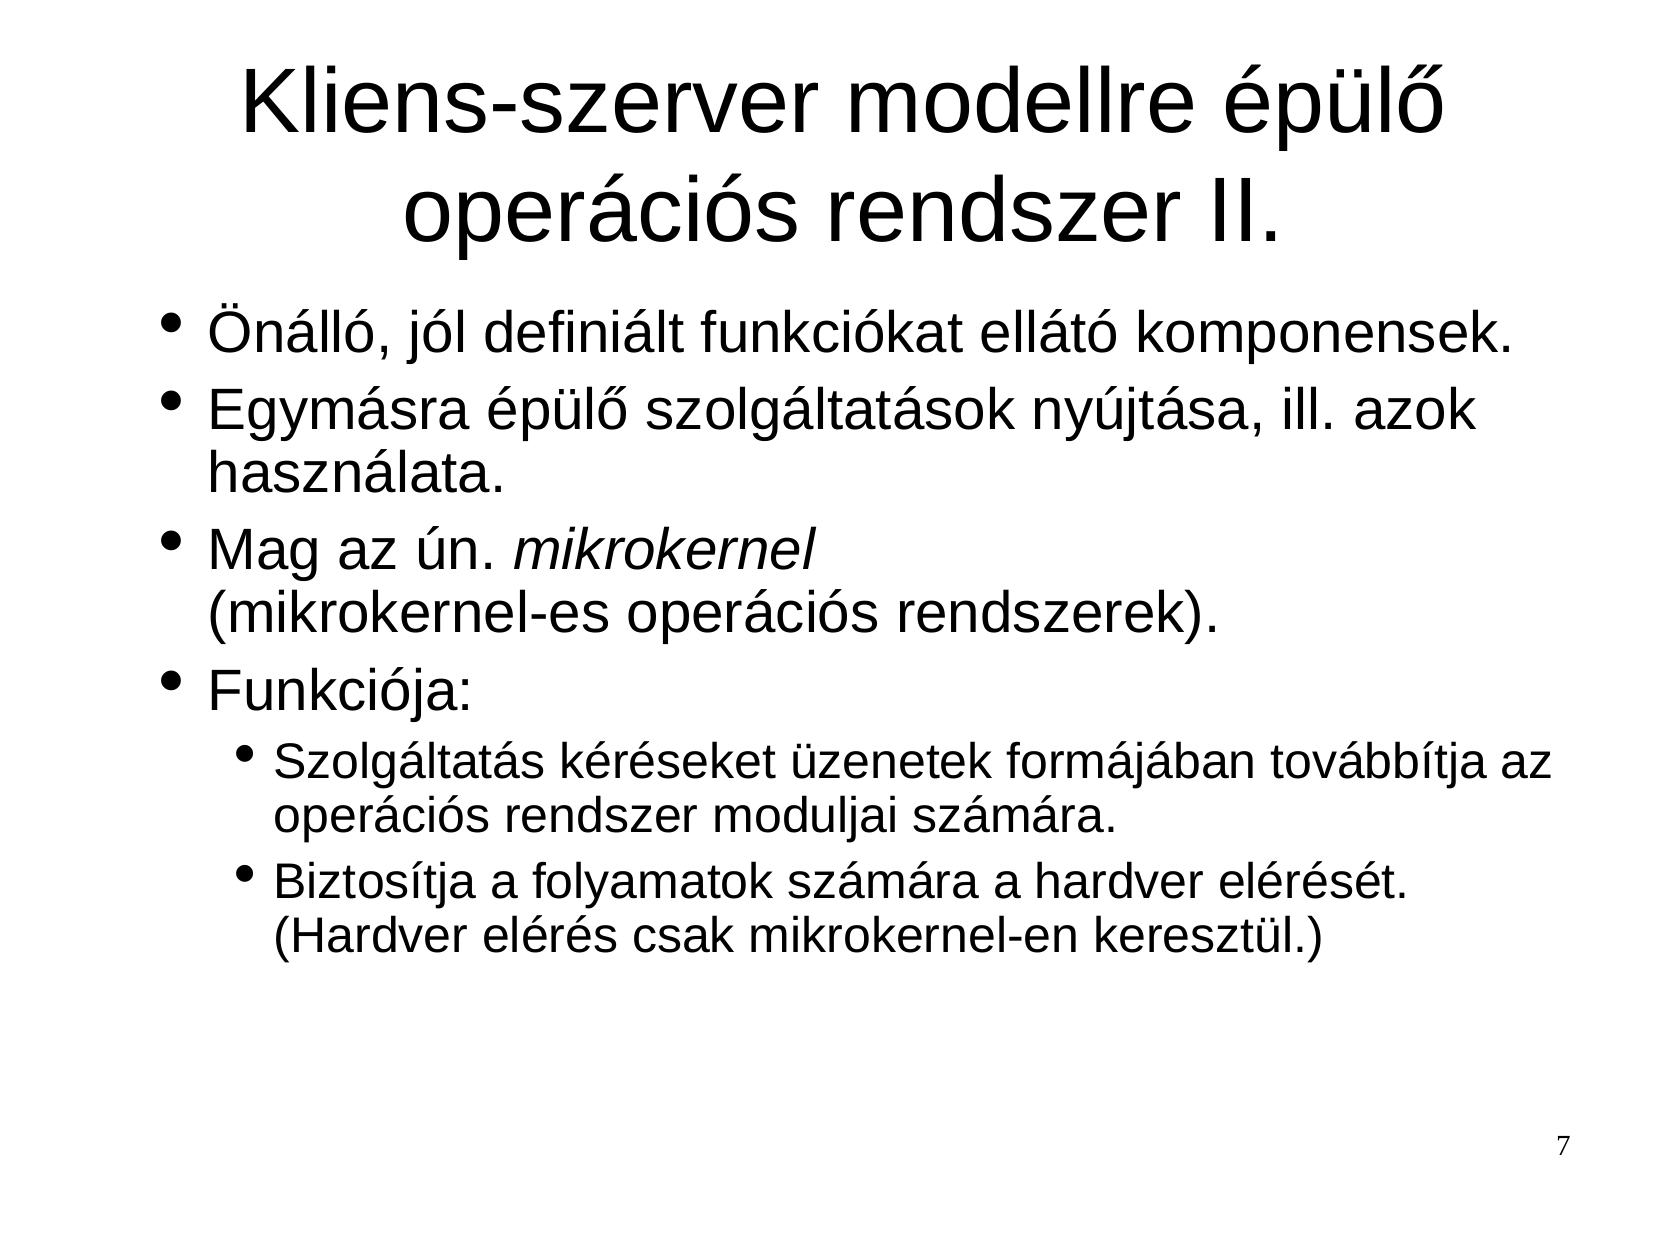

# Kliens-szerver modellre épülő operációs rendszer II.
Önálló, jól definiált funkciókat ellátó komponensek.
Egymásra épülő szolgáltatások nyújtása, ill. azok használata.
Mag az ún. mikrokernel
(mikrokernel-es operációs rendszerek).
Funkciója:
Szolgáltatás kéréseket üzenetek formájában továbbítja az operációs rendszer moduljai számára.
Biztosítja a folyamatok számára a hardver elérését.
(Hardver elérés csak mikrokernel-en keresztül.)
7